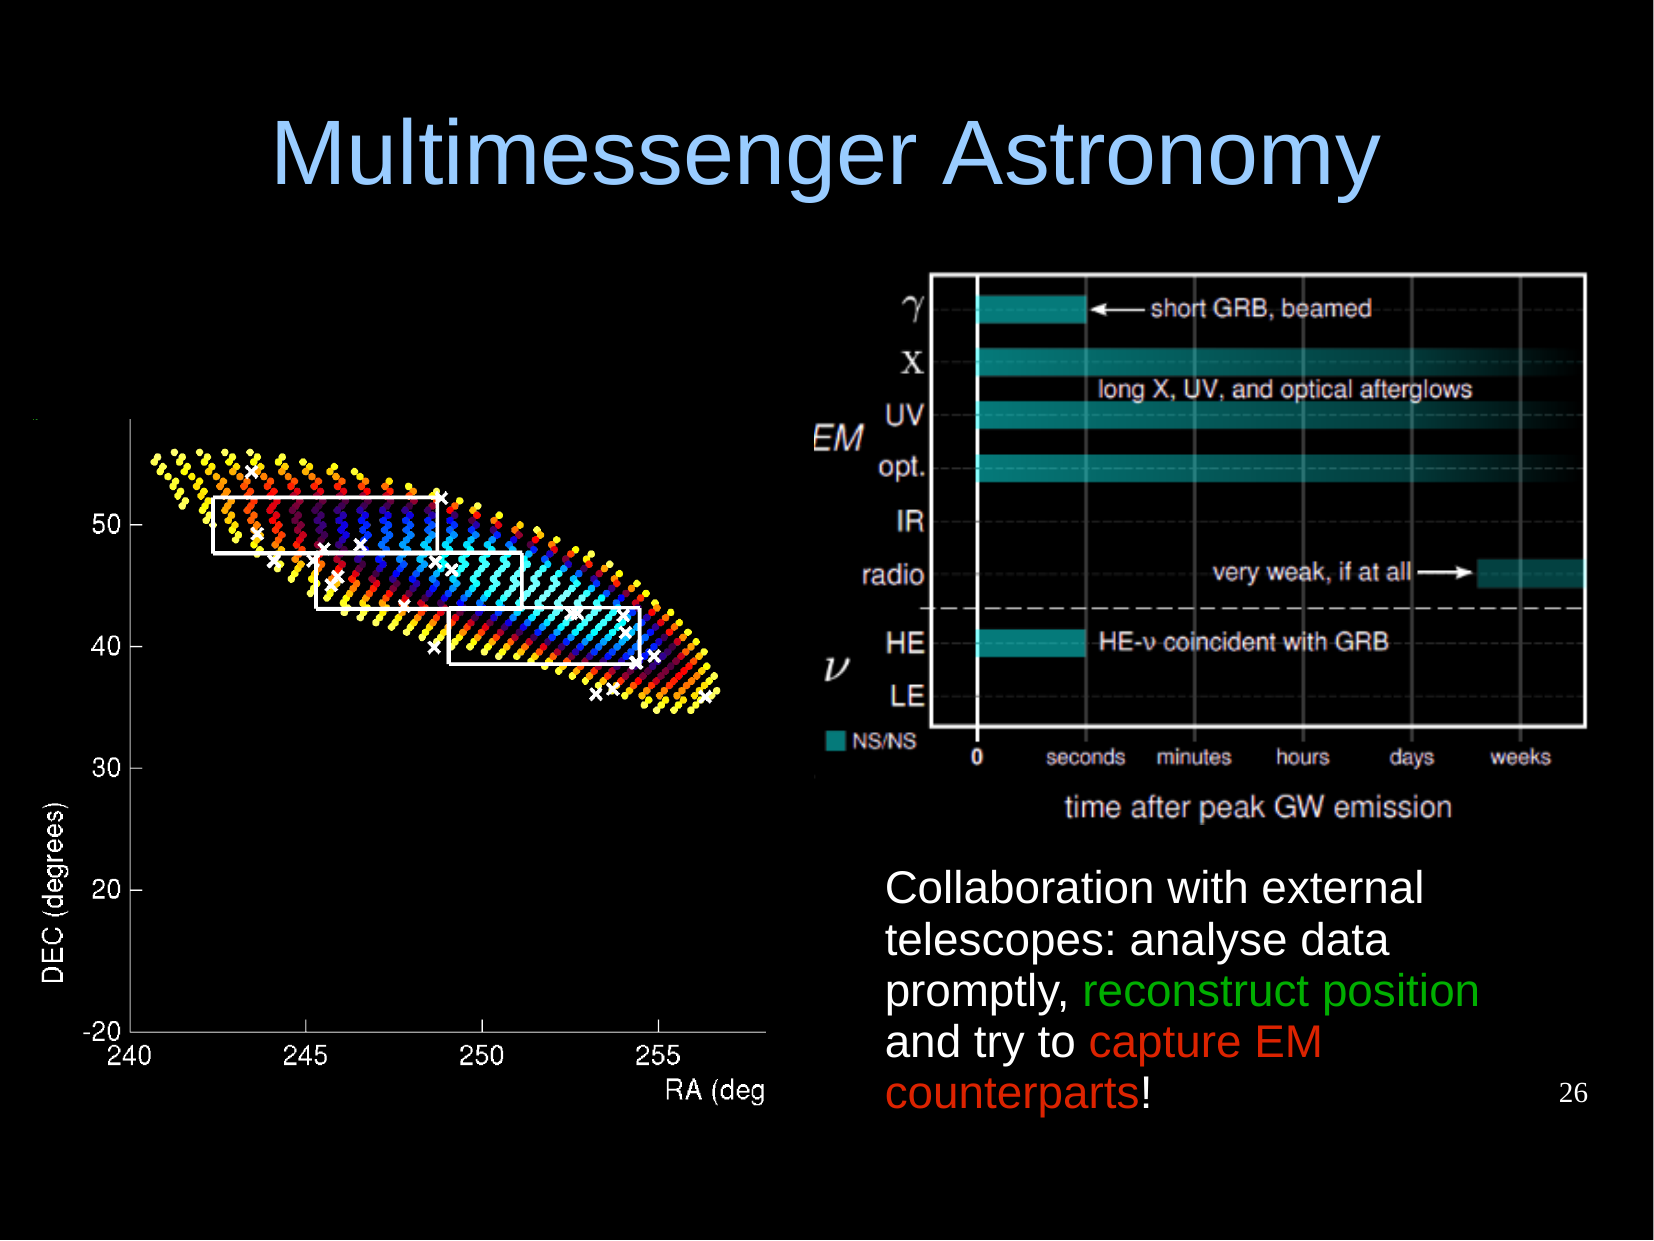

# Multimessenger Astronomy
Collaboration with external telescopes: analyse data promptly, reconstruct position and try to capture EM counterparts!
26